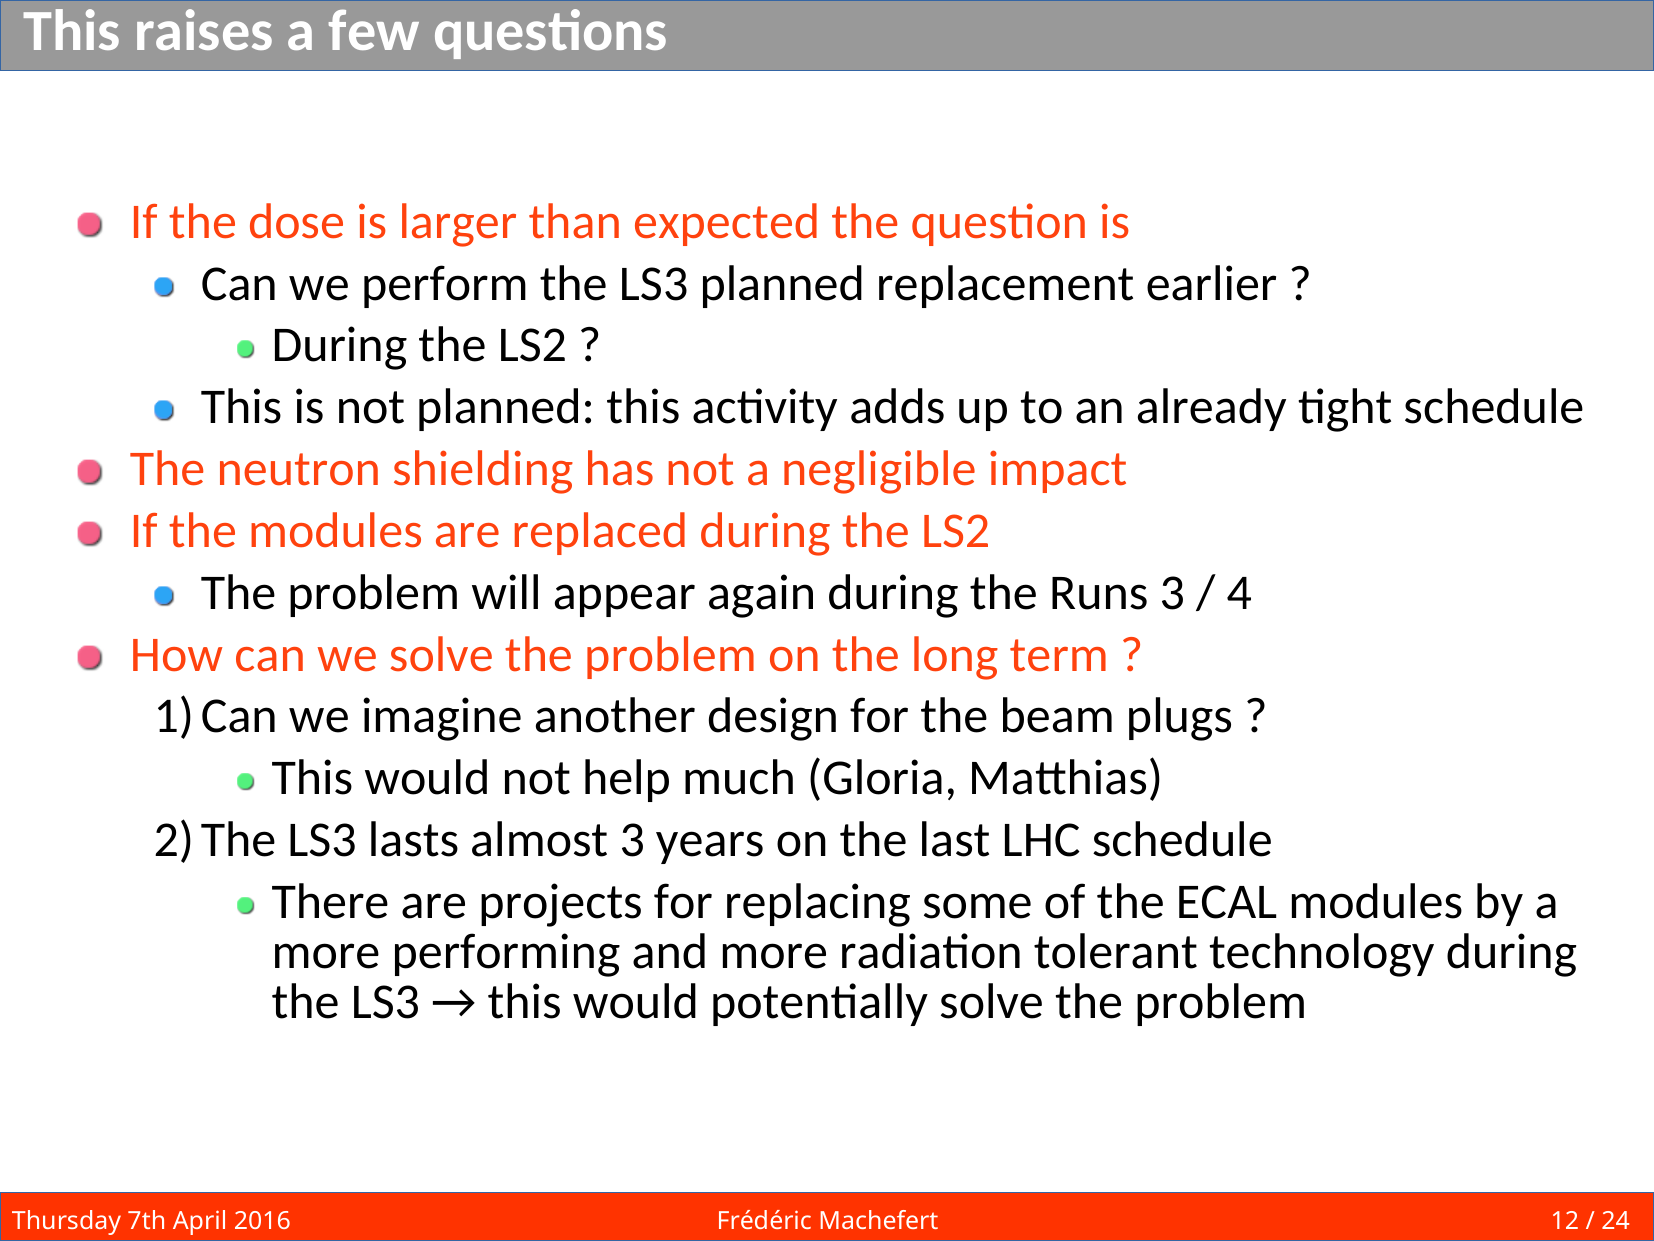

# This raises a few questions
If the dose is larger than expected the question is
Can we perform the LS3 planned replacement earlier ?
During the LS2 ?
This is not planned: this activity adds up to an already tight schedule
The neutron shielding has not a negligible impact
If the modules are replaced during the LS2
The problem will appear again during the Runs 3 / 4
How can we solve the problem on the long term ?
Can we imagine another design for the beam plugs ?
This would not help much (Gloria, Matthias)
The LS3 lasts almost 3 years on the last LHC schedule
There are projects for replacing some of the ECAL modules by a more performing and more radiation tolerant technology during the LS3 → this would potentially solve the problem